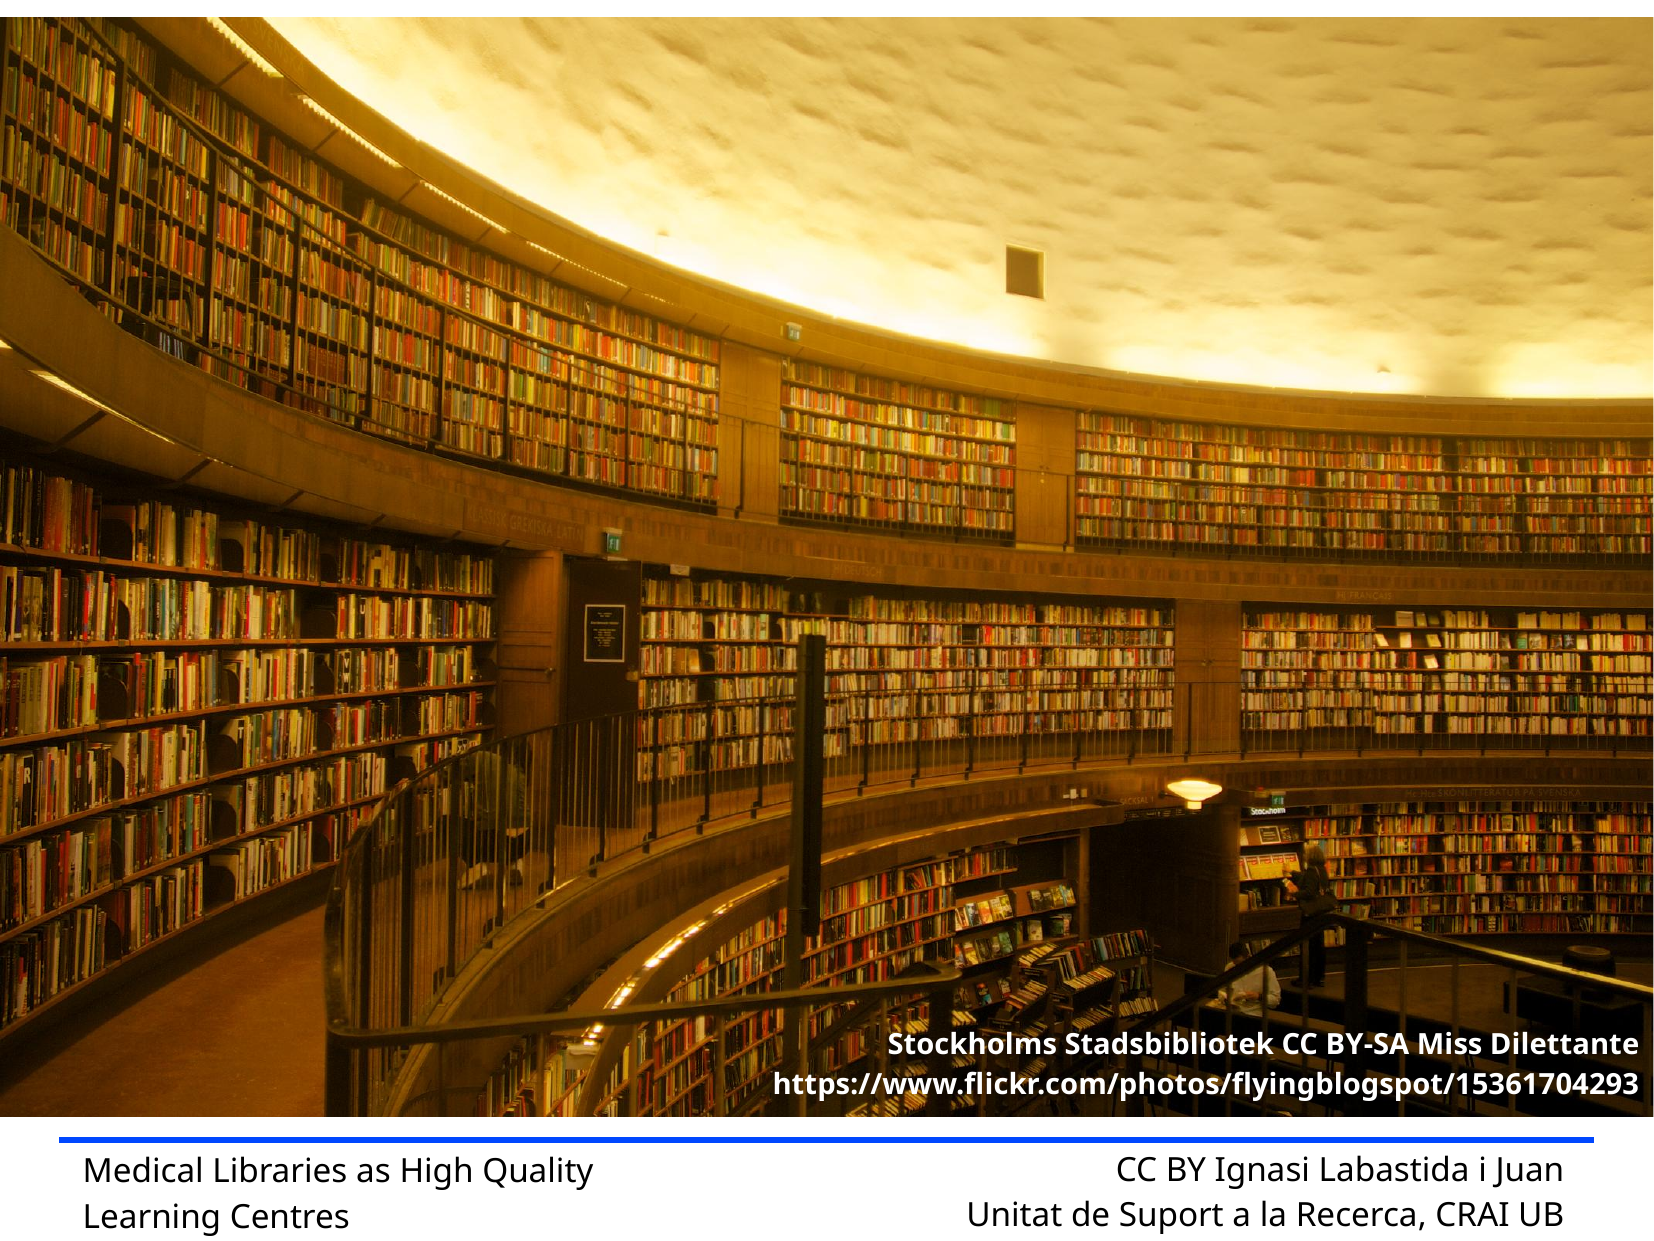

# Stockholms Stadsbibliotek CC BY-SA Miss Dilettante https://www.flickr.com/photos/flyingblogspot/15361704293